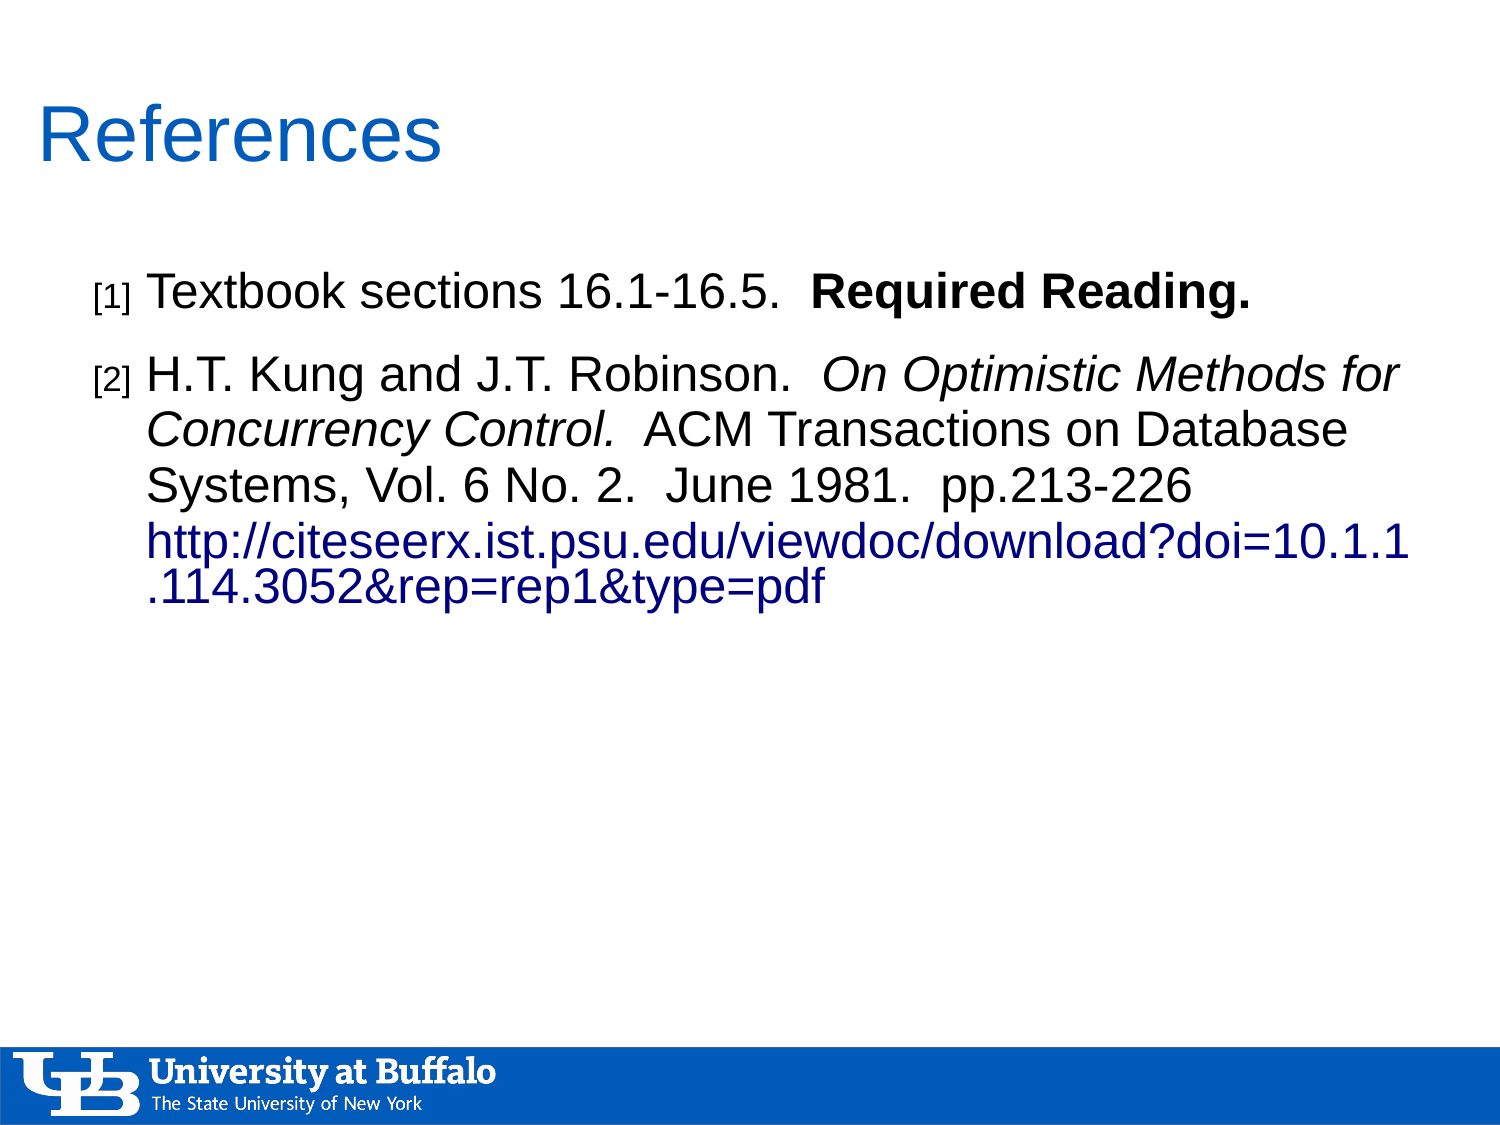

# References
Textbook sections 16.1-16.5. Required Reading.
H.T. Kung and J.T. Robinson. On Optimistic Methods for Concurrency Control. ACM Transactions on Database Systems, Vol. 6 No. 2. June 1981. pp.213-226
http://citeseerx.ist.psu.edu/viewdoc/download?doi=10.1.1.114.3052&rep=rep1&type=pdf